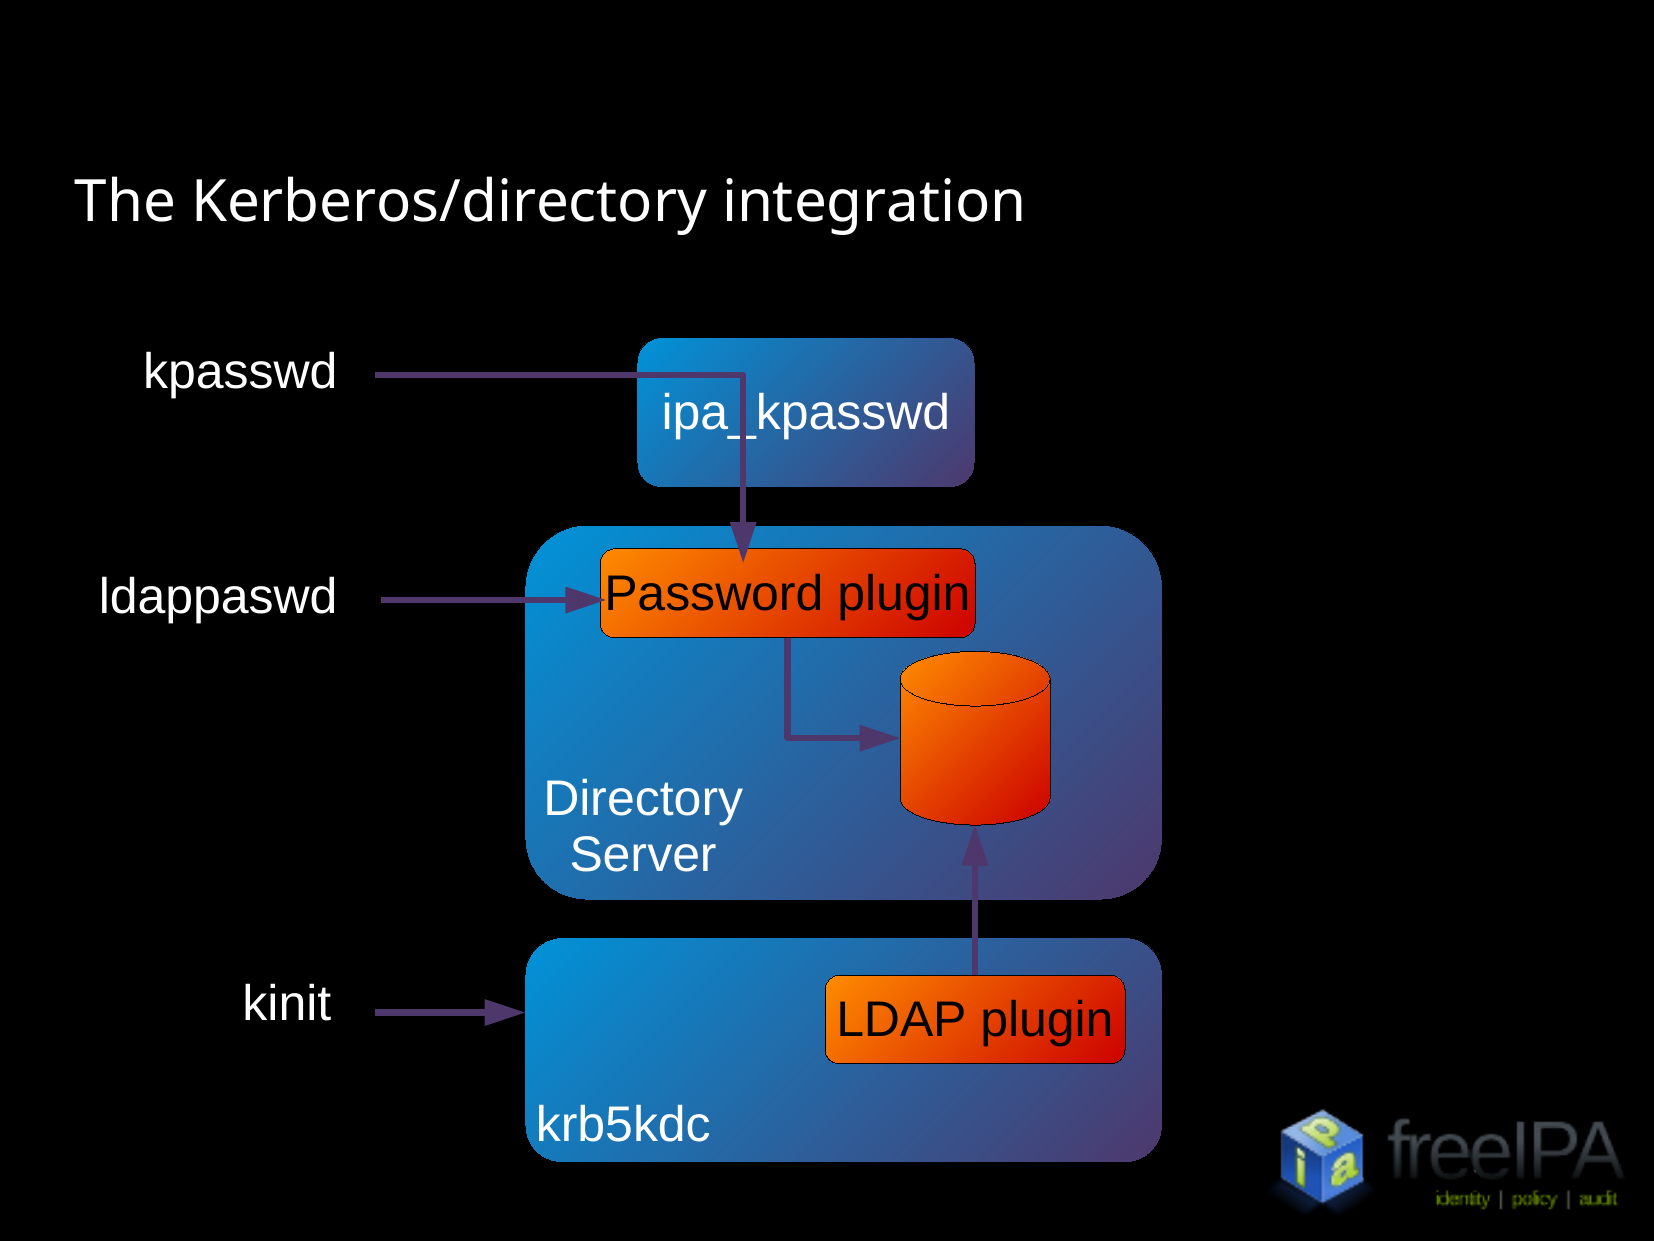

# The Kerberos/directory integration
ipa_kpasswd
kpasswd
Directory
Server
Password plugin
ldappaswd
krb5kdc
kinit
LDAP plugin